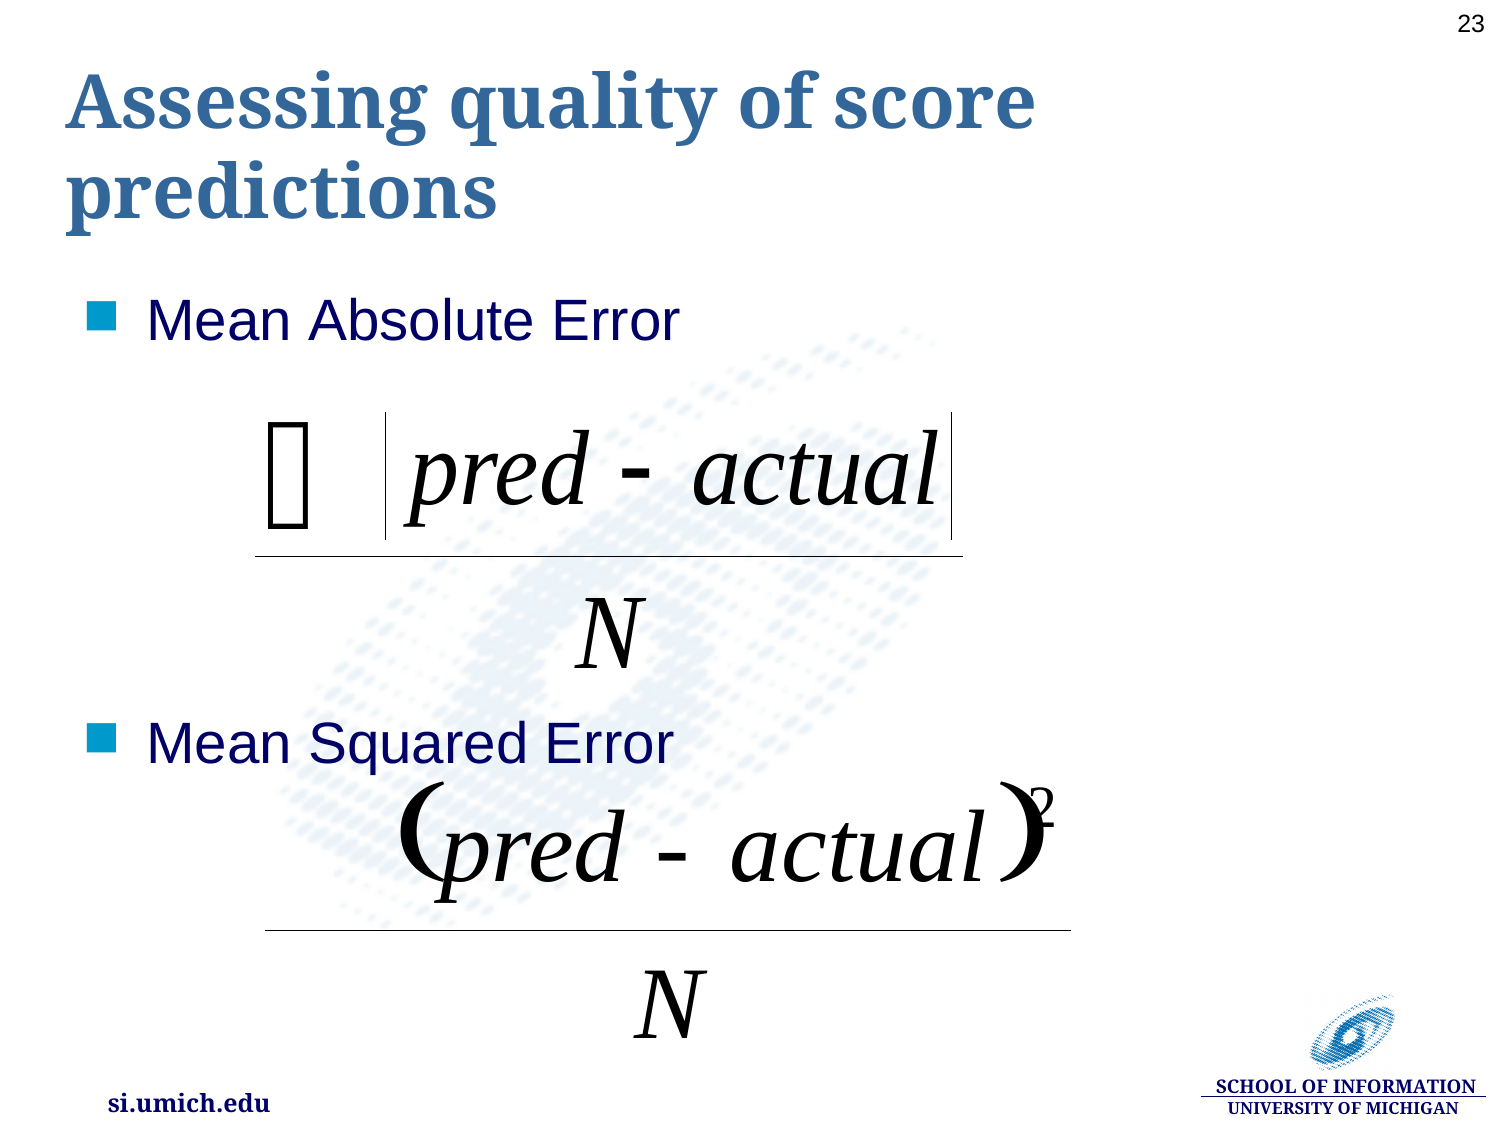

# Assessing quality of score predictions
Mean Absolute Error
Mean Squared Error